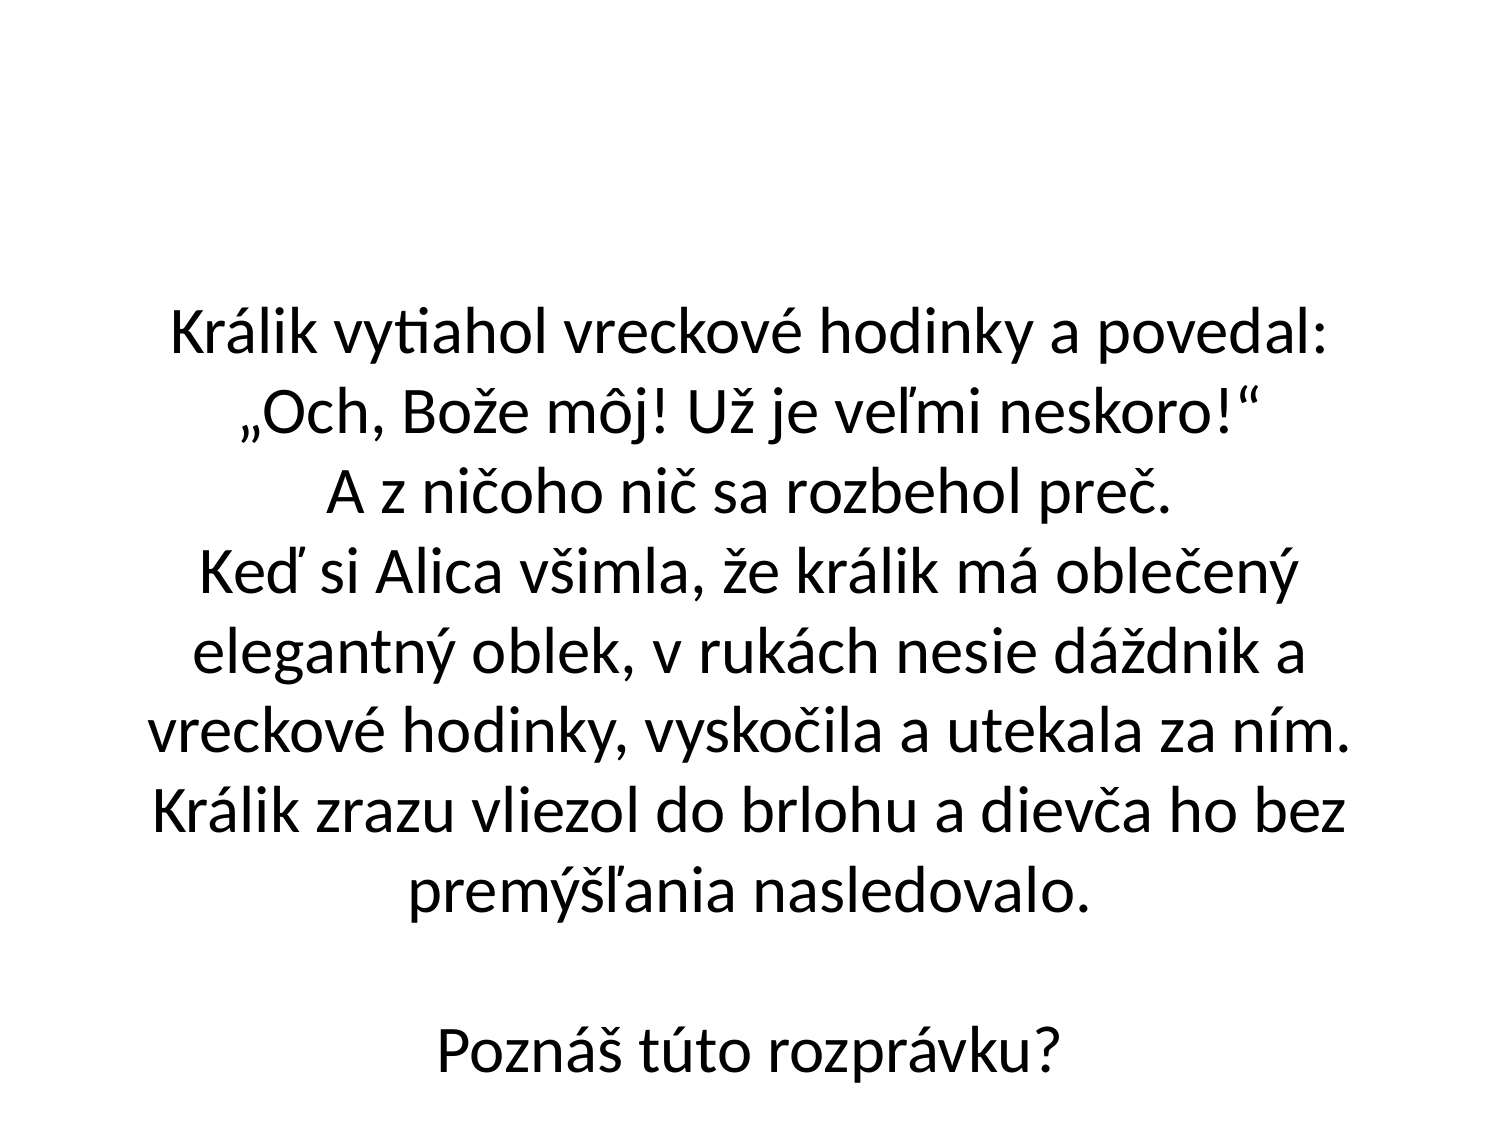

# Králik vytiahol vreckové hodinky a povedal: „Och, Bože môj! Už je veľmi neskoro!“ A z ničoho nič sa rozbehol preč. Keď si Alica všimla, že králik má oblečený elegantný oblek, v rukách nesie dáždnik a vreckové hodinky, vyskočila a utekala za ním. Králik zrazu vliezol do brlohu a dievča ho bez premýšľania nasledovalo. Poznáš túto rozprávku?